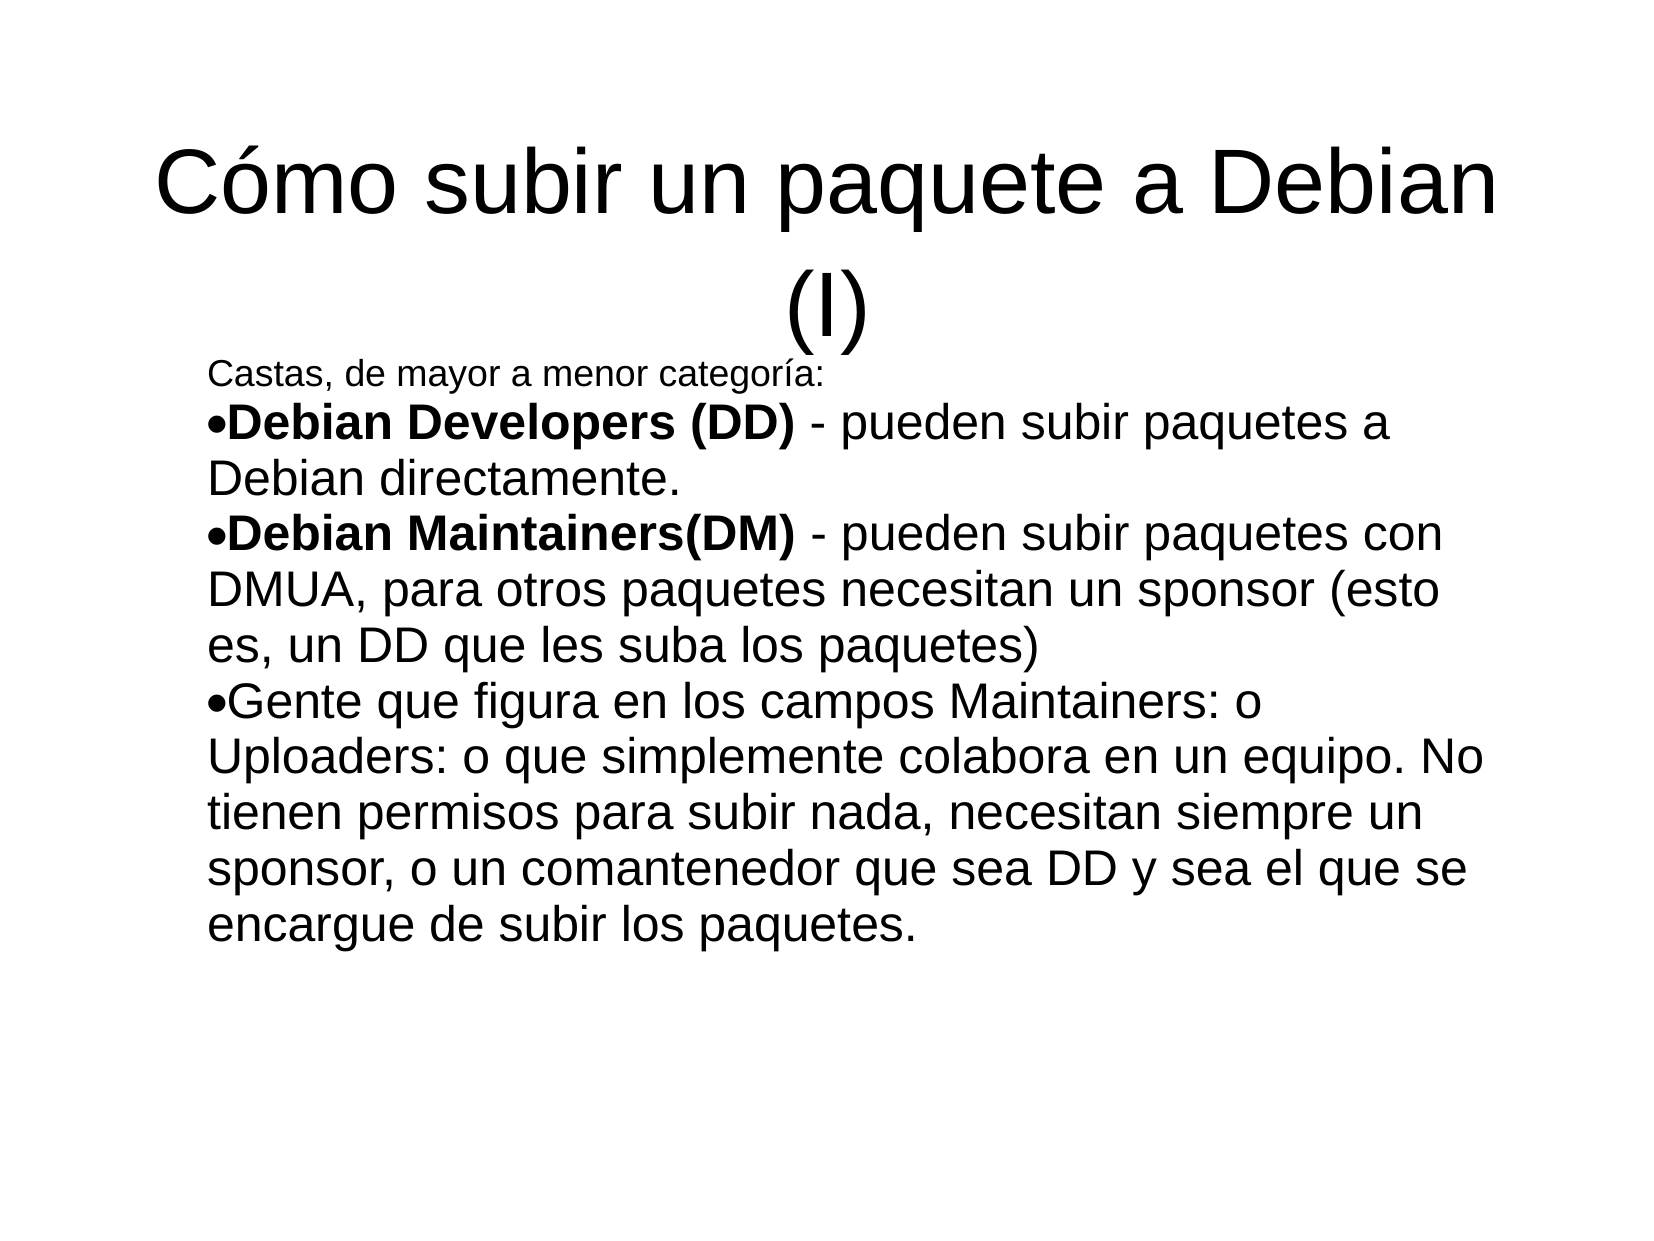

Cómo subir un paquete a Debian (I)
Castas, de mayor a menor categoría:
Debian Developers (DD) - pueden subir paquetes a Debian directamente.
Debian Maintainers(DM) - pueden subir paquetes con DMUA, para otros paquetes necesitan un sponsor (esto es, un DD que les suba los paquetes)
Gente que figura en los campos Maintainers: o Uploaders: o que simplemente colabora en un equipo. No tienen permisos para subir nada, necesitan siempre un sponsor, o un comantenedor que sea DD y sea el que se encargue de subir los paquetes.